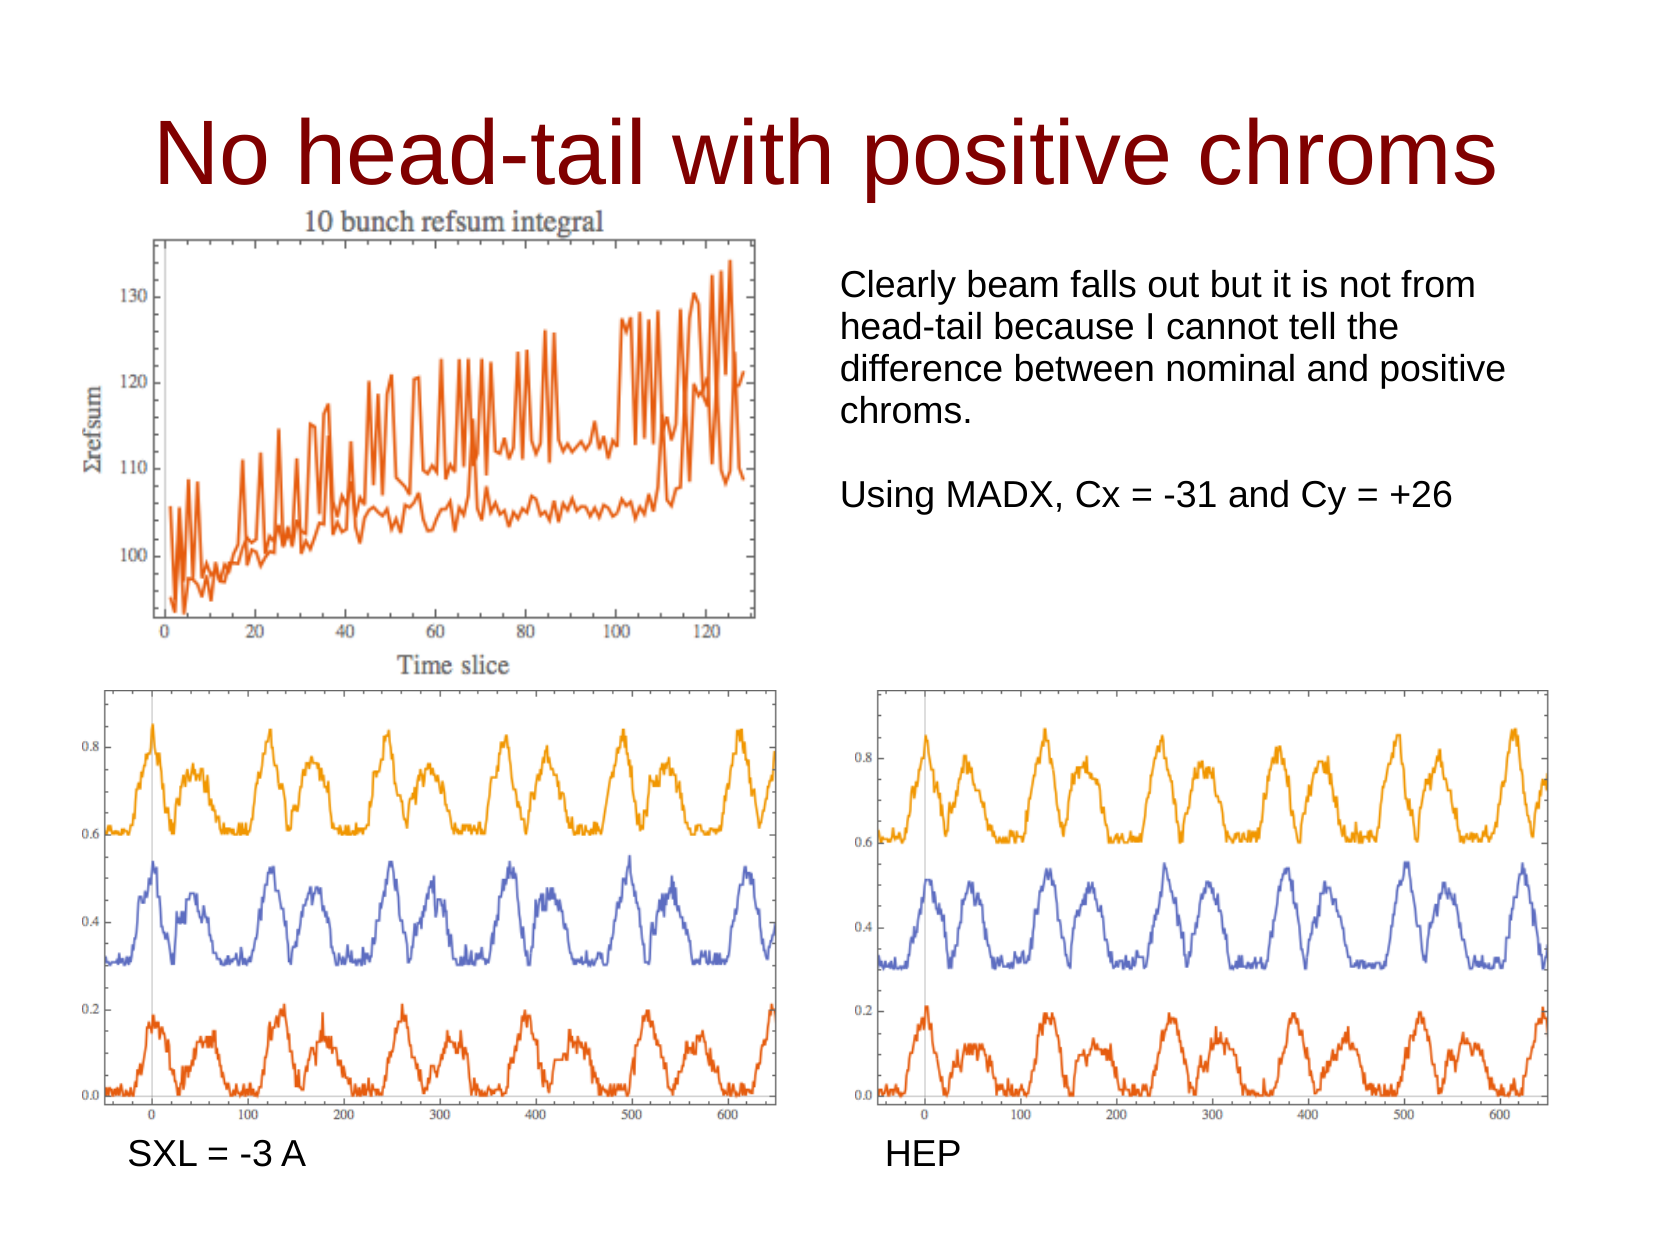

# No head-tail with positive chroms
Clearly beam falls out but it is not from head-tail because I cannot tell the difference between nominal and positive chroms.
Using MADX, Cx = -31 and Cy = +26
SXL = -3 A
HEP